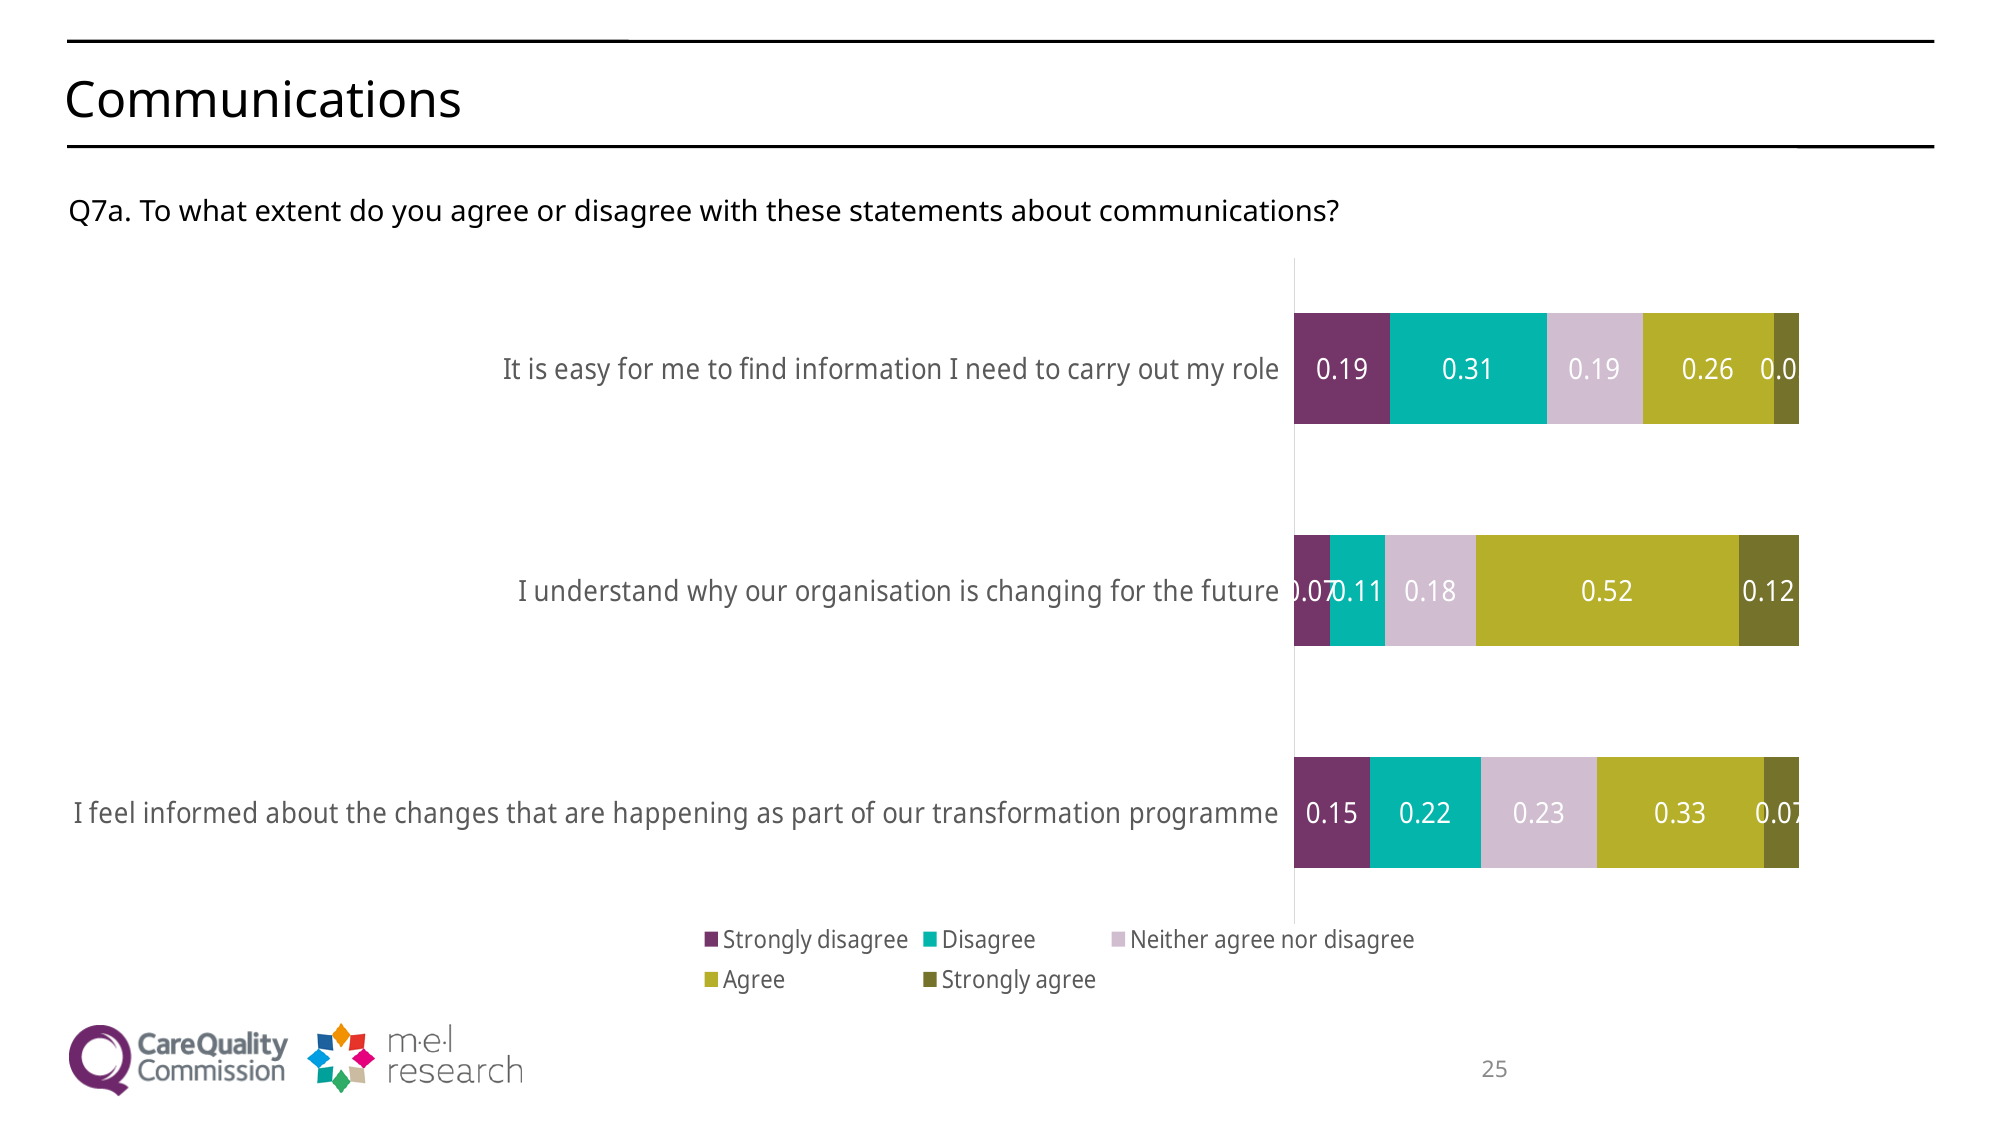

# Communications
Q7a. To what extent do you agree or disagree with these statements about communications?
### Chart
| Category | Strongly disagree | Disagree | Neither agree nor disagree | Agree | Strongly agree |
|---|---|---|---|---|---|
| It is easy for me to find information I need to carry out my role | 0.19 | 0.31 | 0.19 | 0.26 | 0.05 |
| I understand why our organisation is changing for the future | 0.07 | 0.11 | 0.18 | 0.52 | 0.12 |
| I feel informed about the changes that are happening as part of our transformation programme | 0.15 | 0.22 | 0.23 | 0.33 | 0.07 |
24